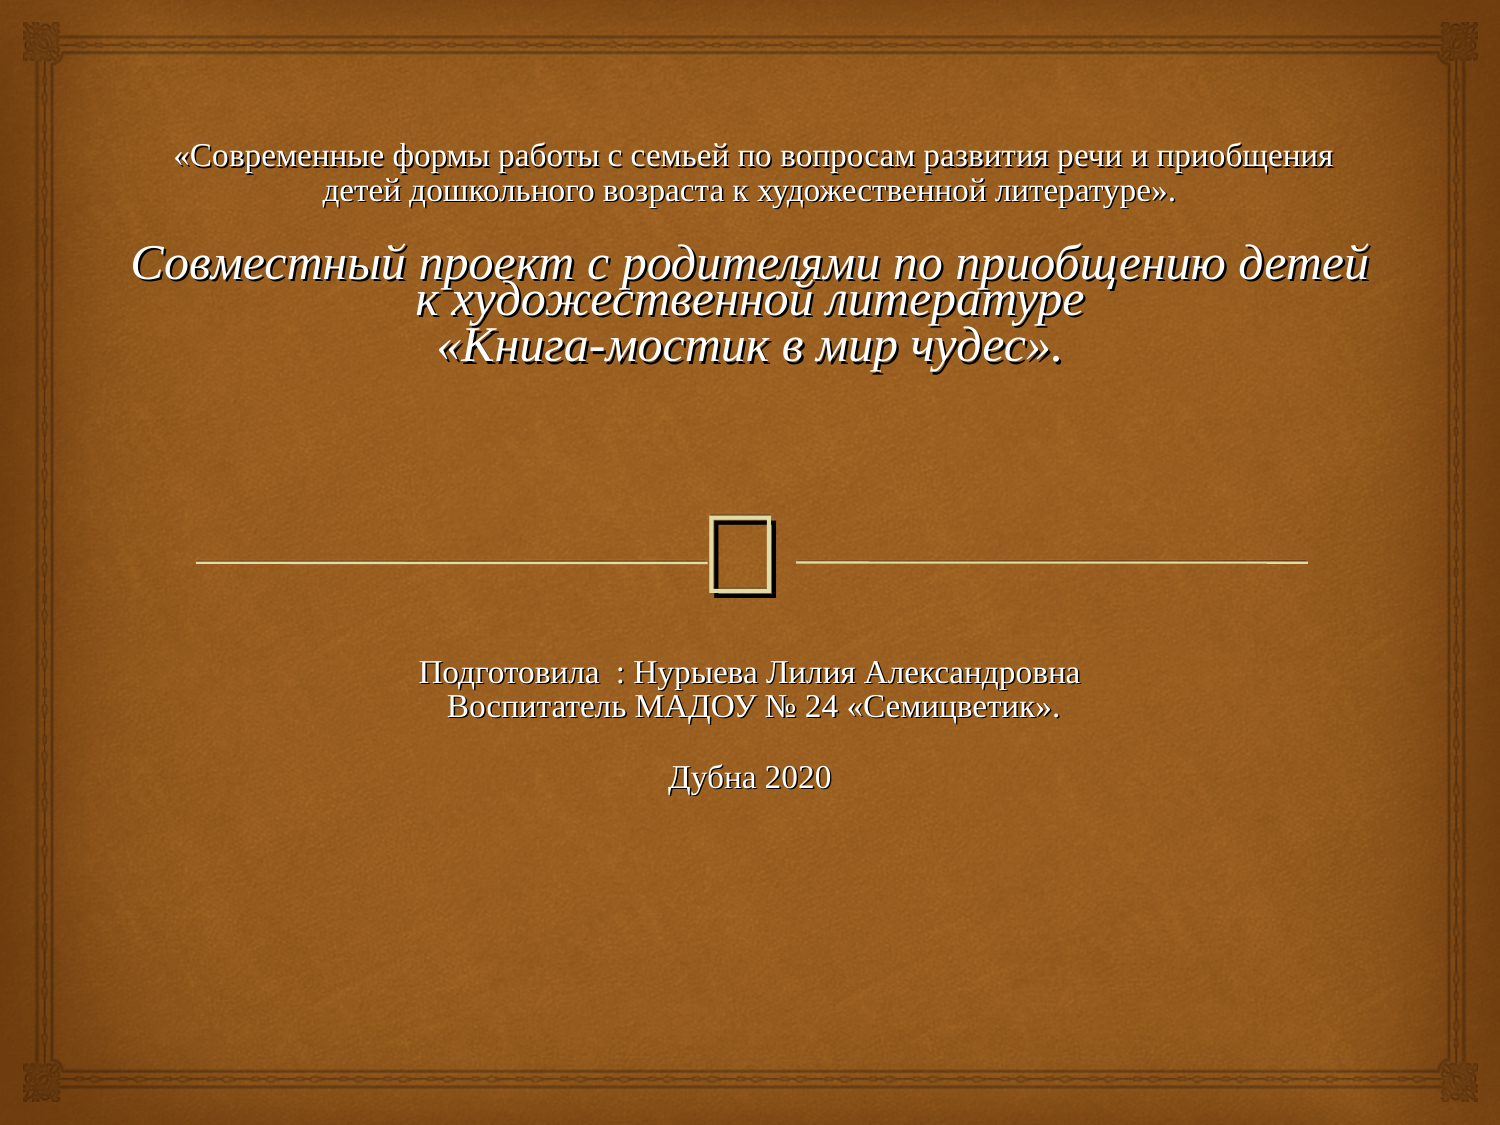

# «Современные формы работы с семьей по вопросам развития речи и приобщения
детей дошкольного возраста к художественной литературе».
Совместный проект с родителями по приобщению детей к художественной литературе
«Книга-мостик в мир чудес».
Подготовила  : Нурыева Лилия Александровна
 Воспитатель МАДОУ № 24 «Семицветик».
Дубна 2020